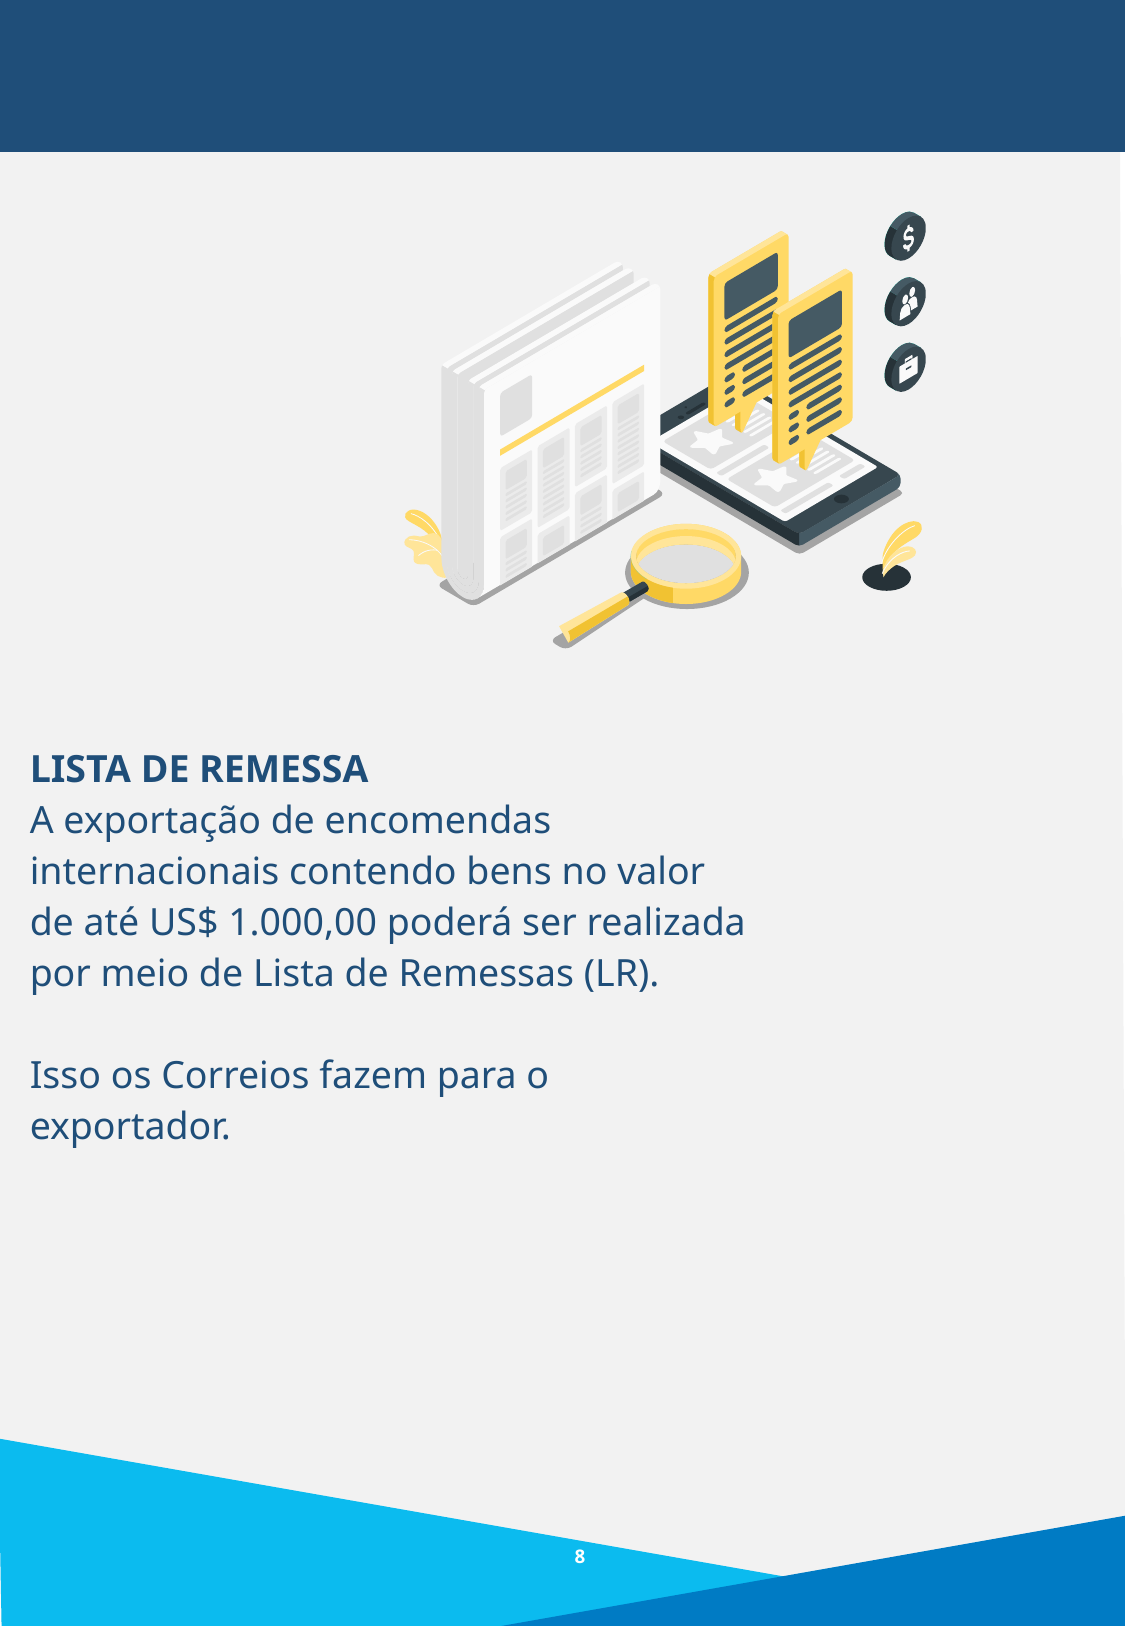

LISTA DE REMESSA
A exportação de encomendas internacionais contendo bens no valor de até US$ 1.000,00 poderá ser realizada por meio de Lista de Remessas (LR).
Isso os Correios fazem para o exportador.